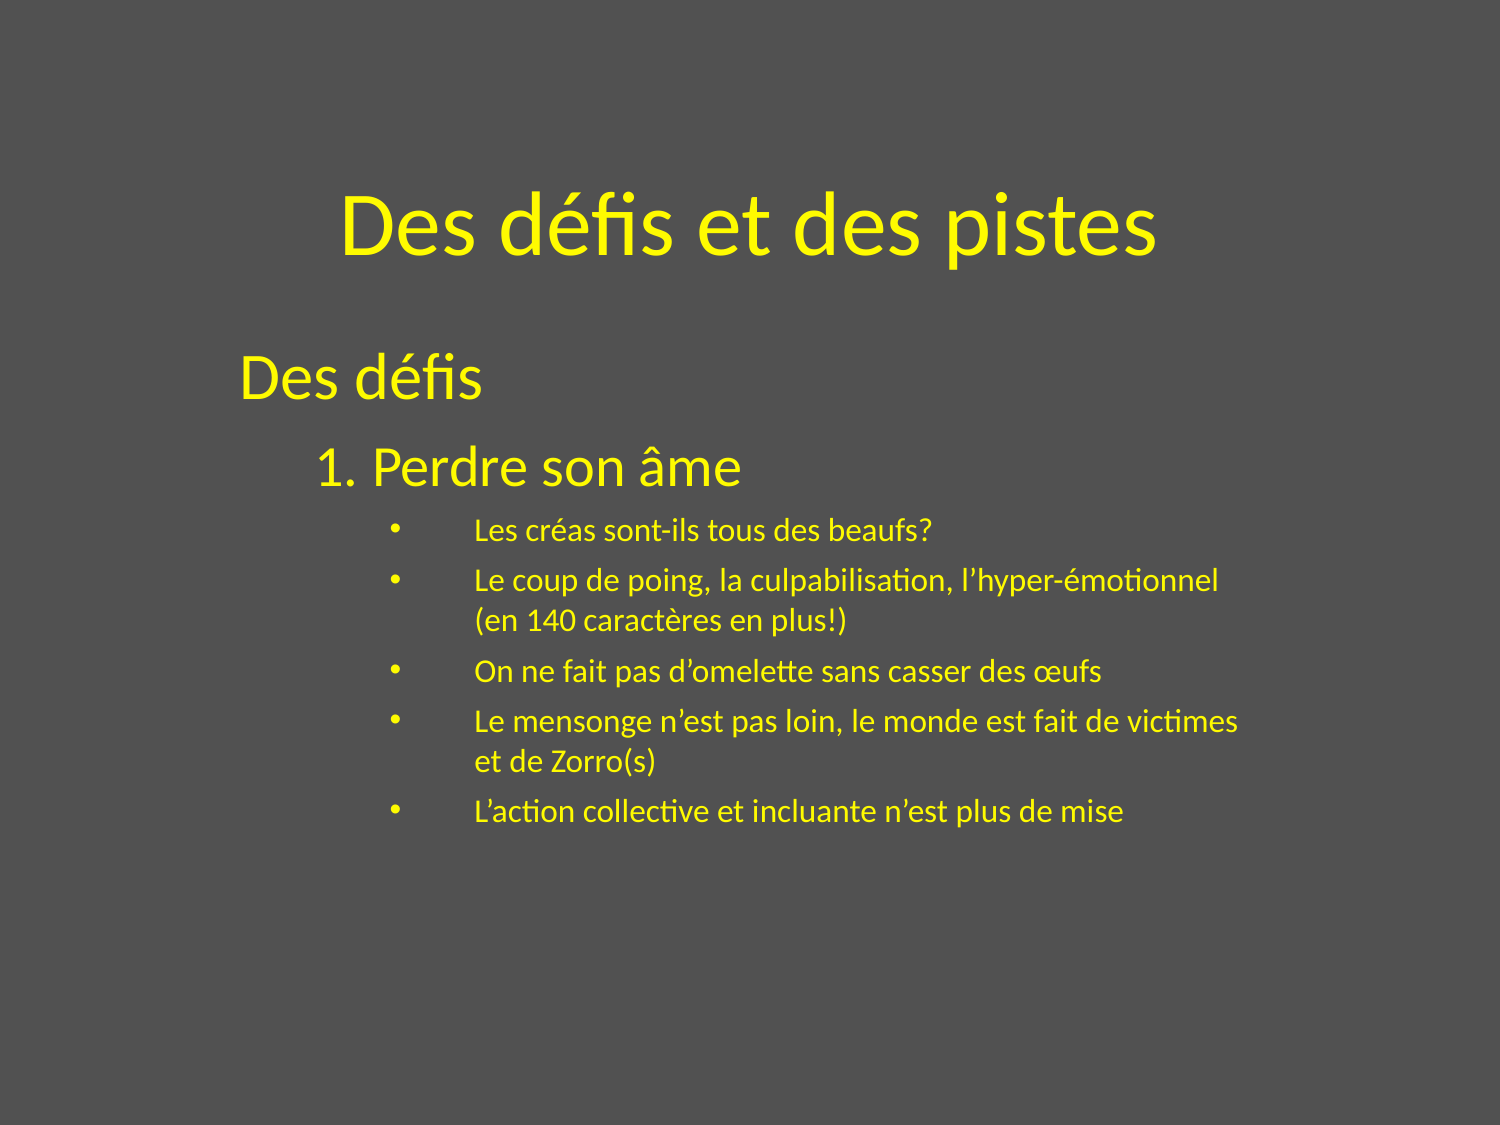

# Des défis et des pistes
Des défis
1. Perdre son âme
Les créas sont-ils tous des beaufs?
Le coup de poing, la culpabilisation, l’hyper-émotionnel (en 140 caractères en plus!)
On ne fait pas d’omelette sans casser des œufs
Le mensonge n’est pas loin, le monde est fait de victimes et de Zorro(s)
L’action collective et incluante n’est plus de mise